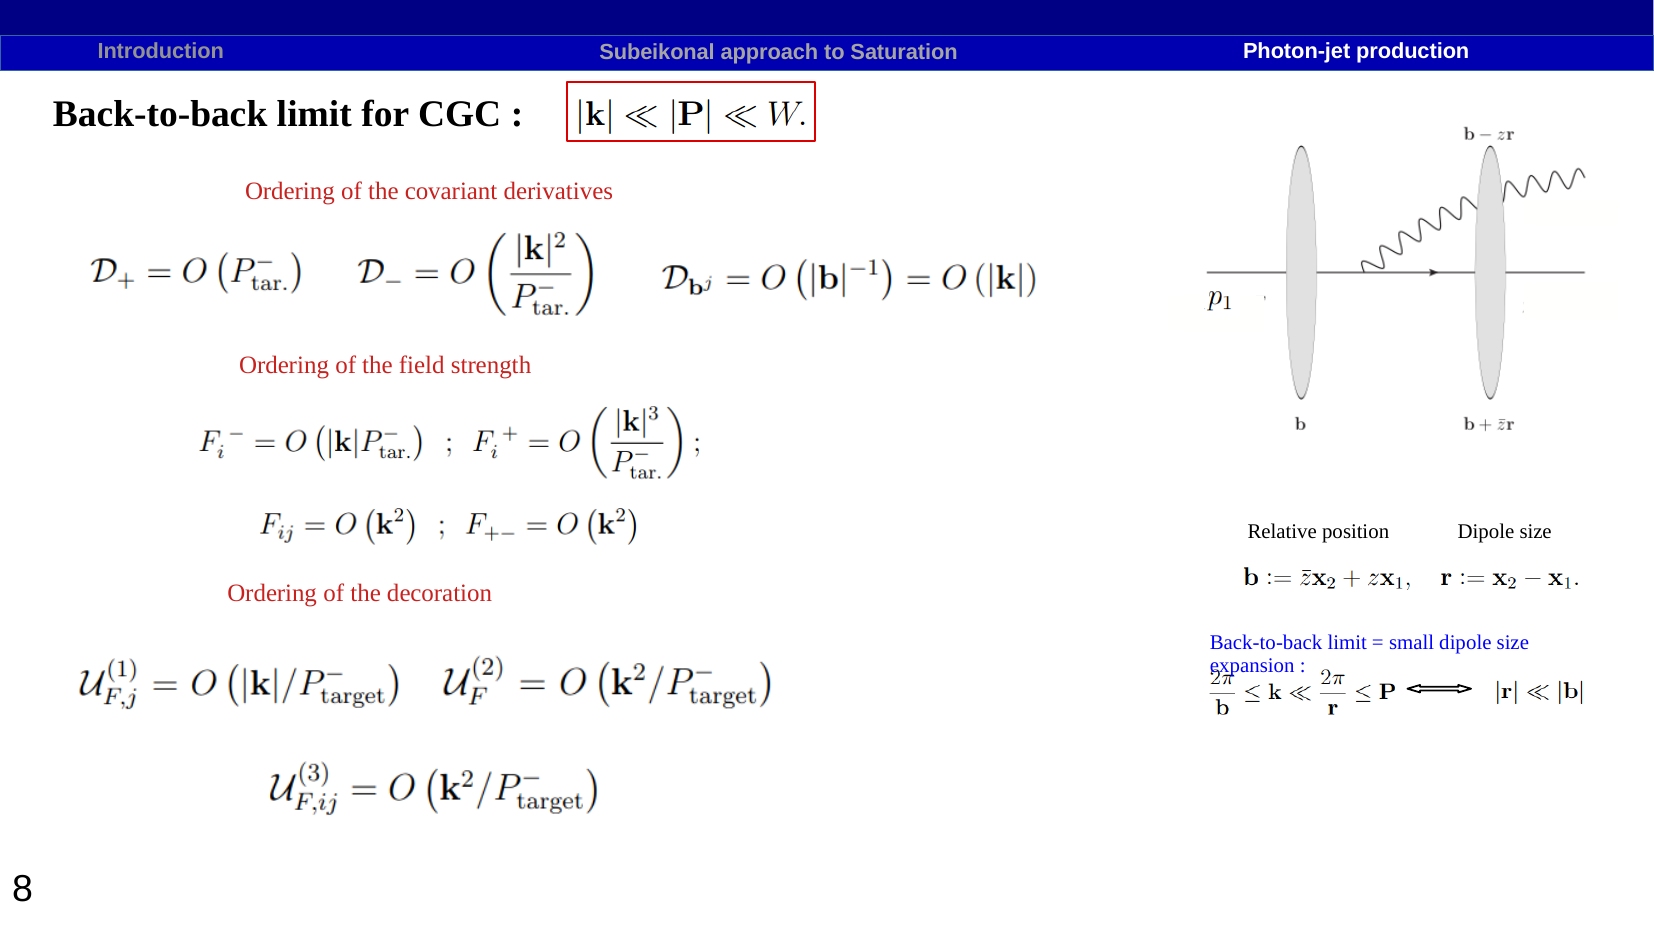

Introduction
Photon-jet production
Subeikonal approach to Saturation
Back-to-back limit for CGC :
Ordering of the covariant derivatives
Ordering of the field strength
Relative position
Dipole size
Ordering of the decoration
Back-to-back limit = small dipole size expansion :